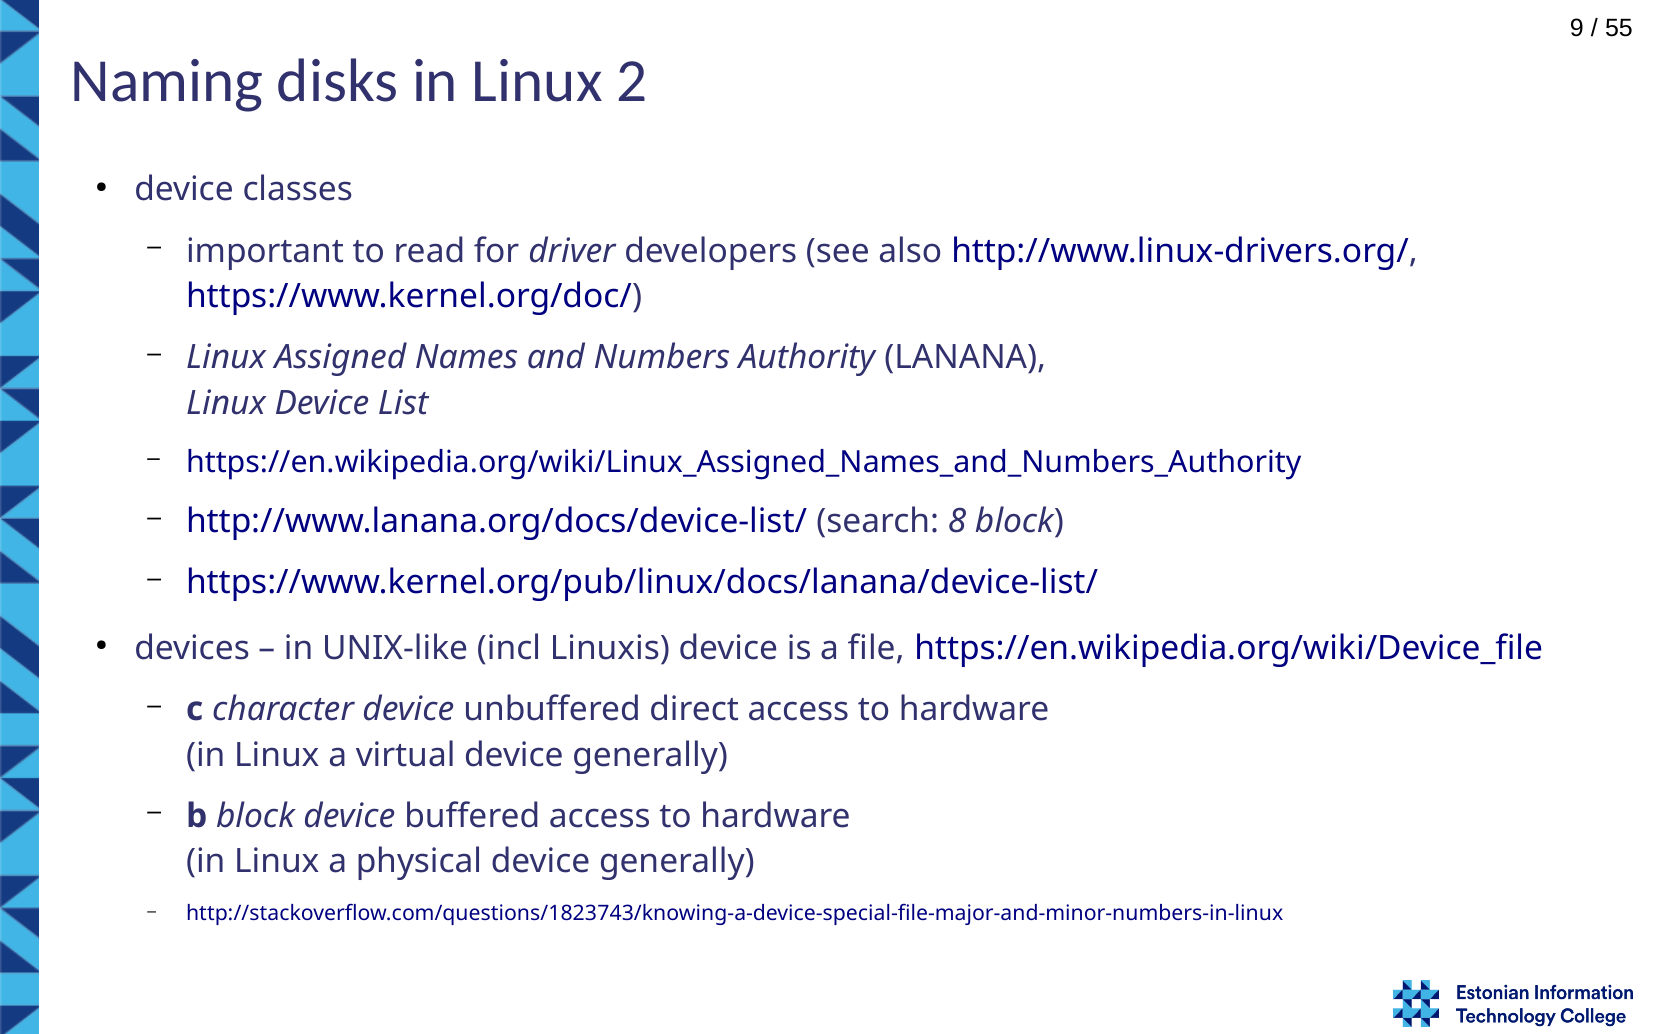

# Naming disks in Linux 2
device classes
important to read for driver developers (see also http://www.linux-drivers.org/, https://www.kernel.org/doc/)
Linux Assigned Names and Numbers Authority (LANANA),
Linux Device List
https://en.wikipedia.org/wiki/Linux_Assigned_Names_and_Numbers_Authority
http://www.lanana.org/docs/device-list/ (search: 8 block)
https://www.kernel.org/pub/linux/docs/lanana/device-list/
devices – in UNIX-like (incl Linuxis) device is a file, https://en.wikipedia.org/wiki/Device_file
c character device unbuffered direct access to hardware
(in Linux a virtual device generally)
b block device buffered access to hardware
(in Linux a physical device generally)
http://stackoverflow.com/questions/1823743/knowing-a-device-special-file-major-and-minor-numbers-in-linux